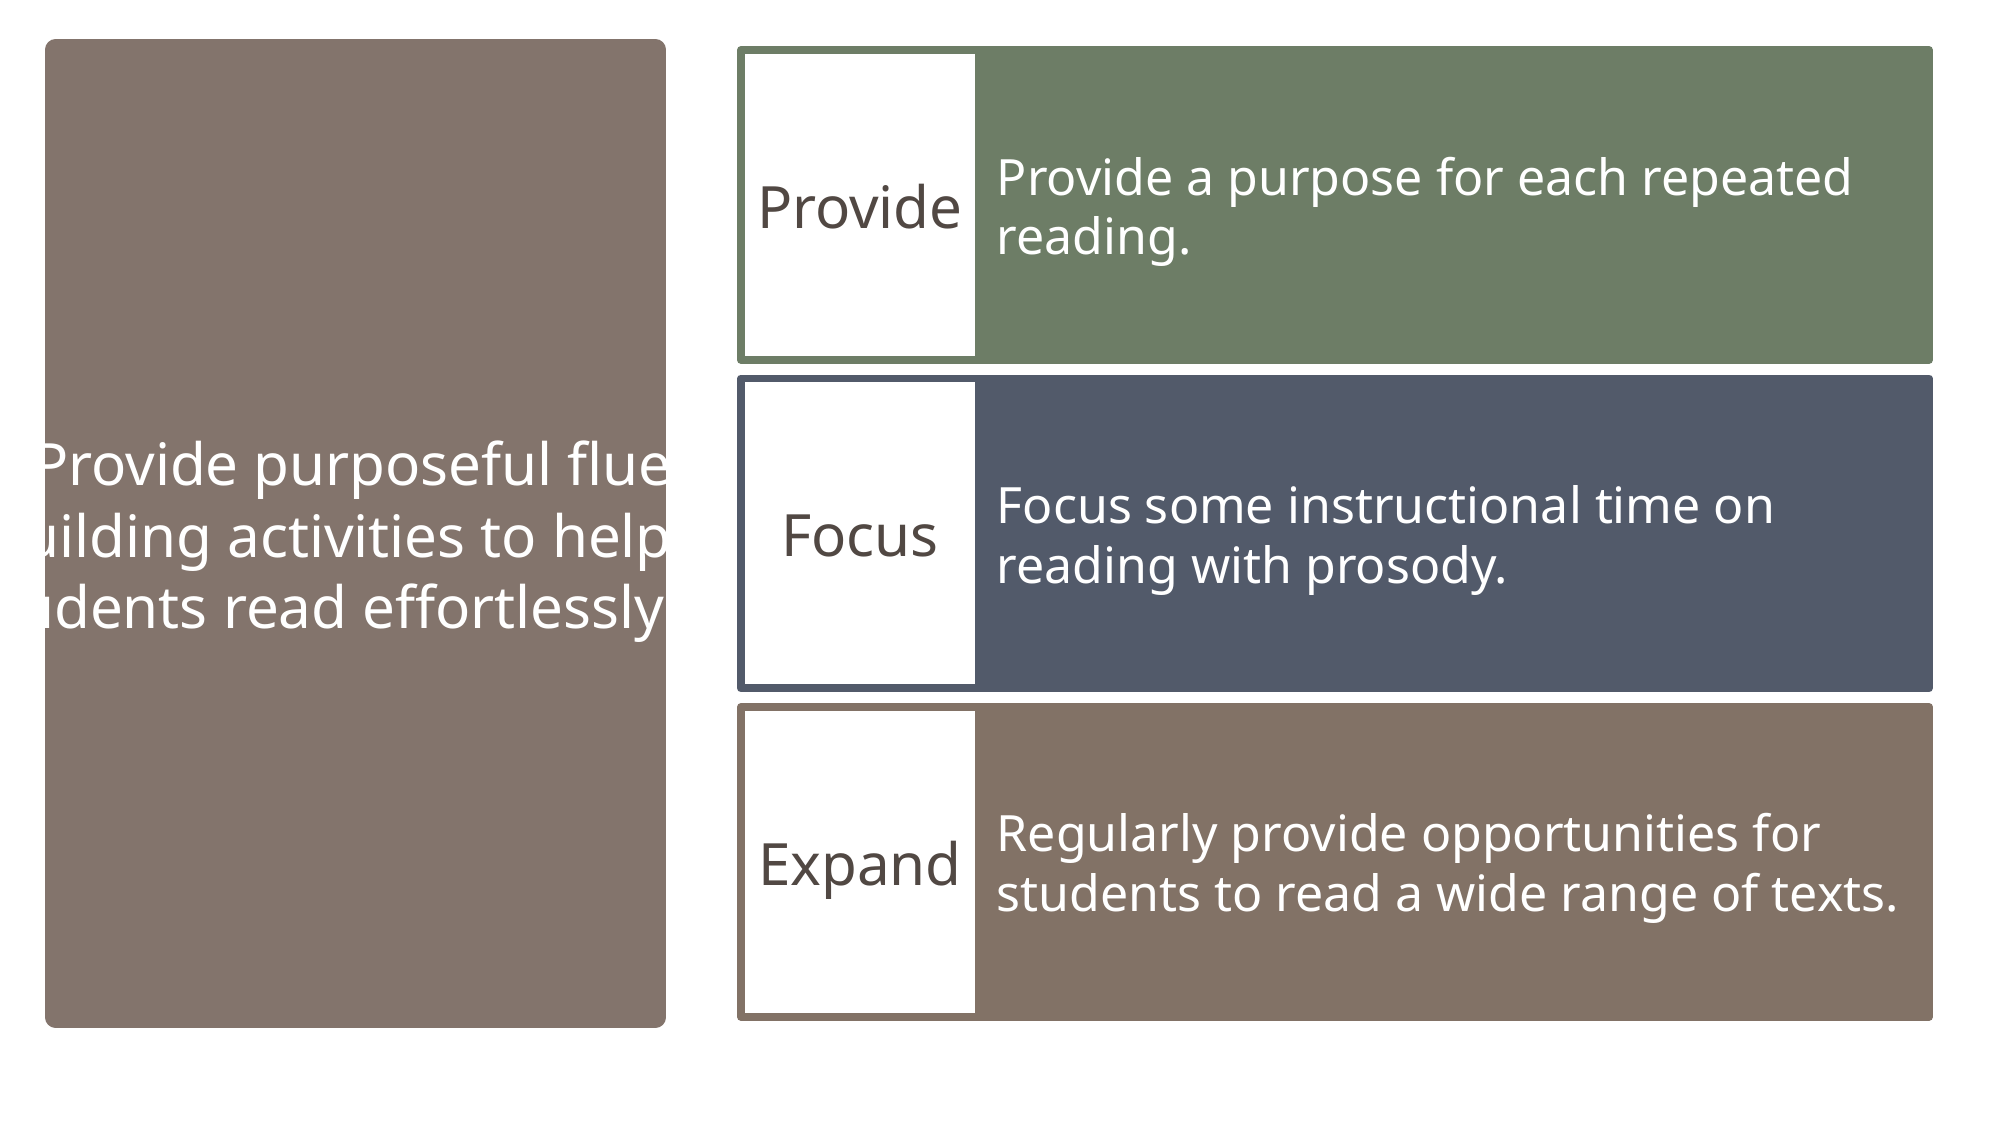

Provide
Provide a purpose for each repeated reading.
Focus
Focus some instructional time on reading with prosody.
Expand
Regularly provide opportunities for students to read a wide range of texts.
# 2. Provide purposeful fluency-building activities to help students read effortlessly